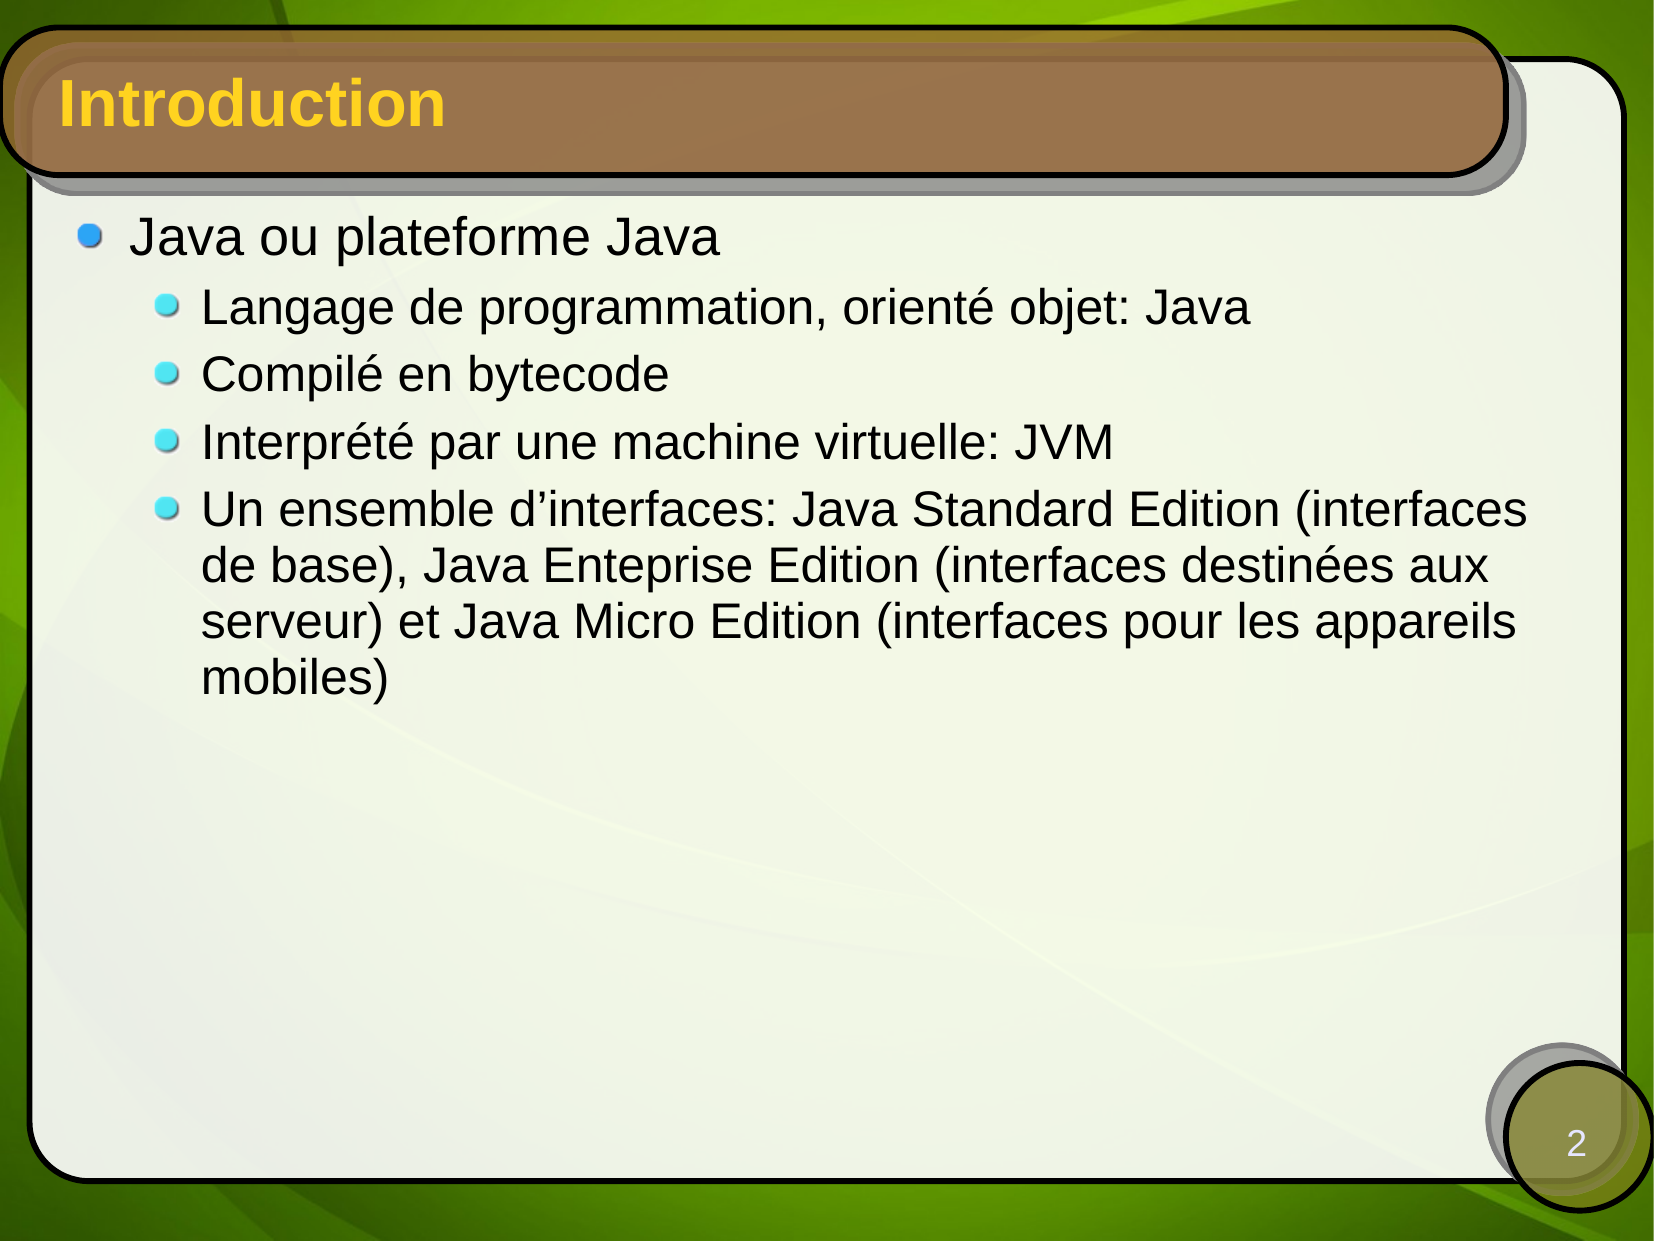

# Introduction
Java ou plateforme Java
Langage de programmation, orienté objet: Java
Compilé en bytecode
Interprété par une machine virtuelle: JVM
Un ensemble d’interfaces: Java Standard Edition (interfaces de base), Java Enteprise Edition (interfaces destinées aux serveur) et Java Micro Edition (interfaces pour les appareils mobiles)
2